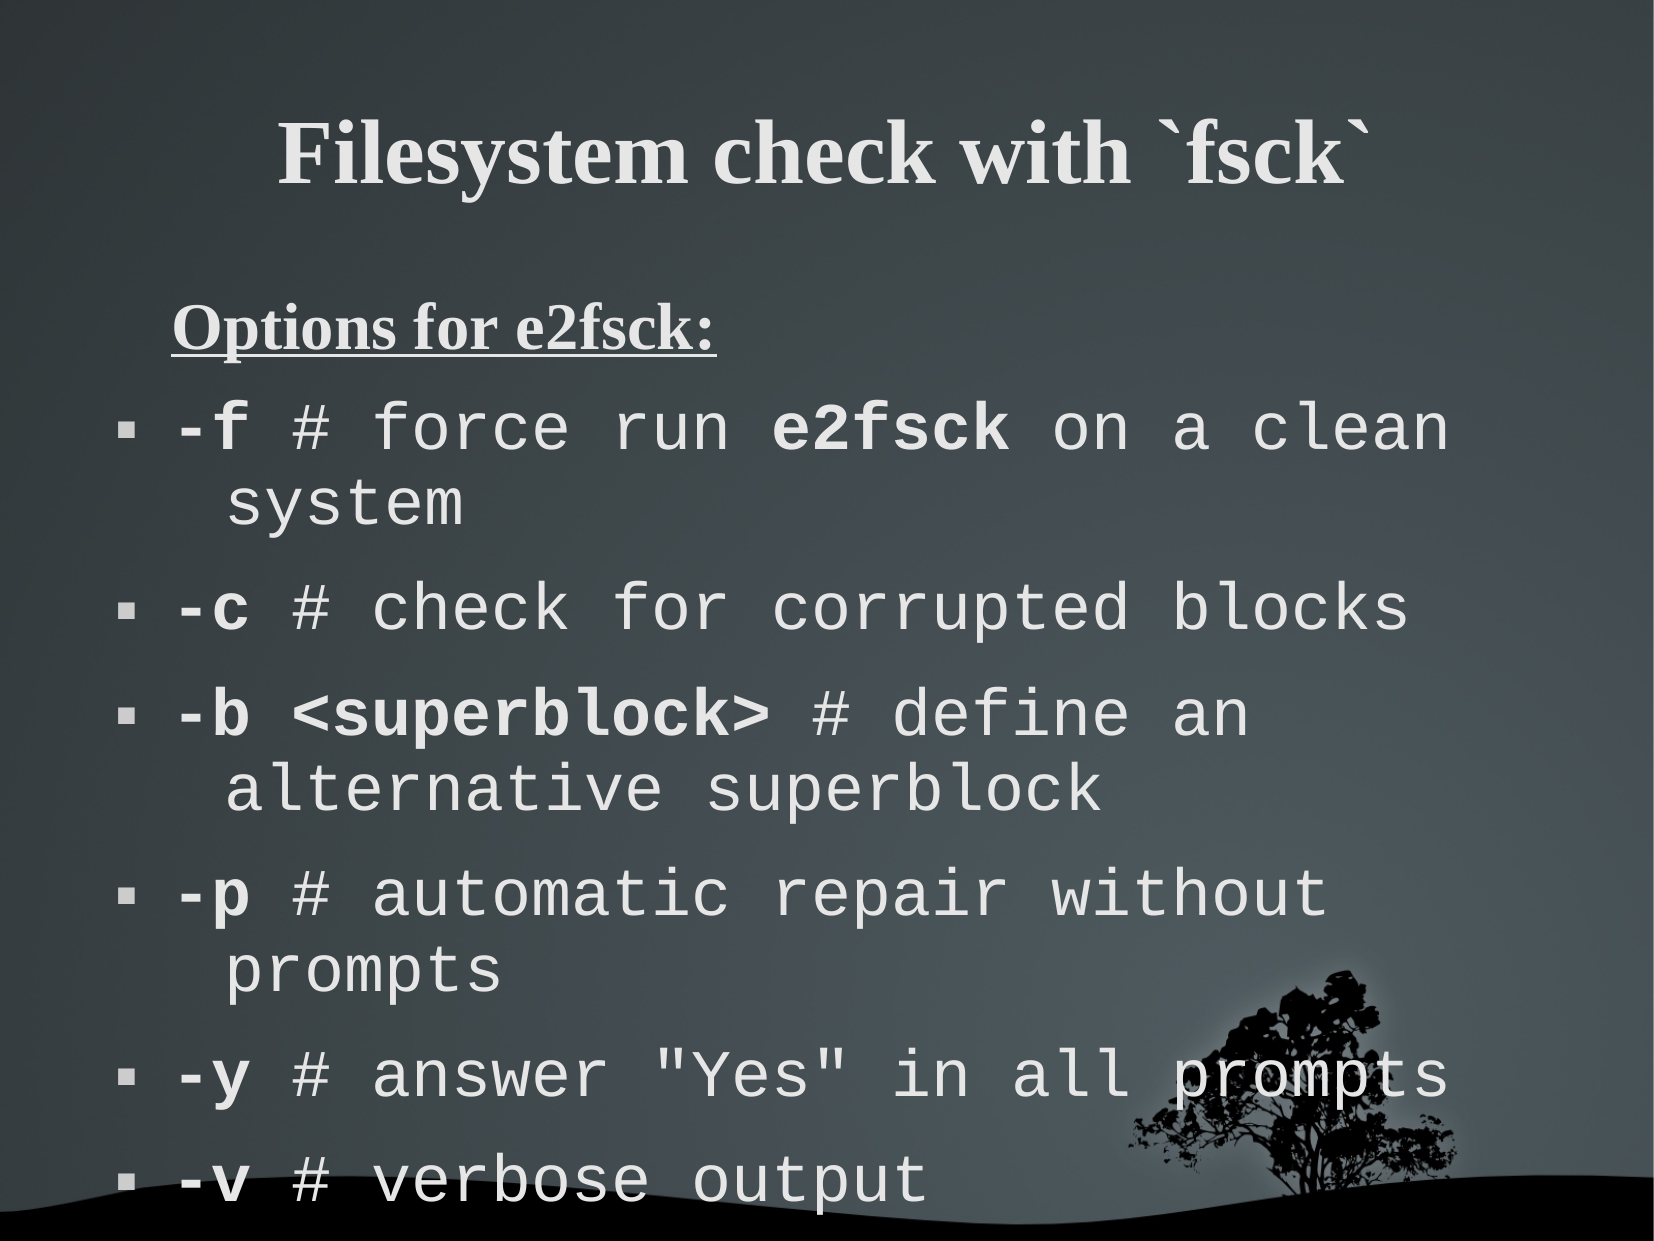

Filesystem check with `fsck`
# Options for e2fsck:
-f # force run e2fsck on a clean system
-c # check for corrupted blocks
-b <superblock> # define an alternative superblock
-p # automatic repair without prompts
-y # answer "Yes" in all prompts
-v # verbose output